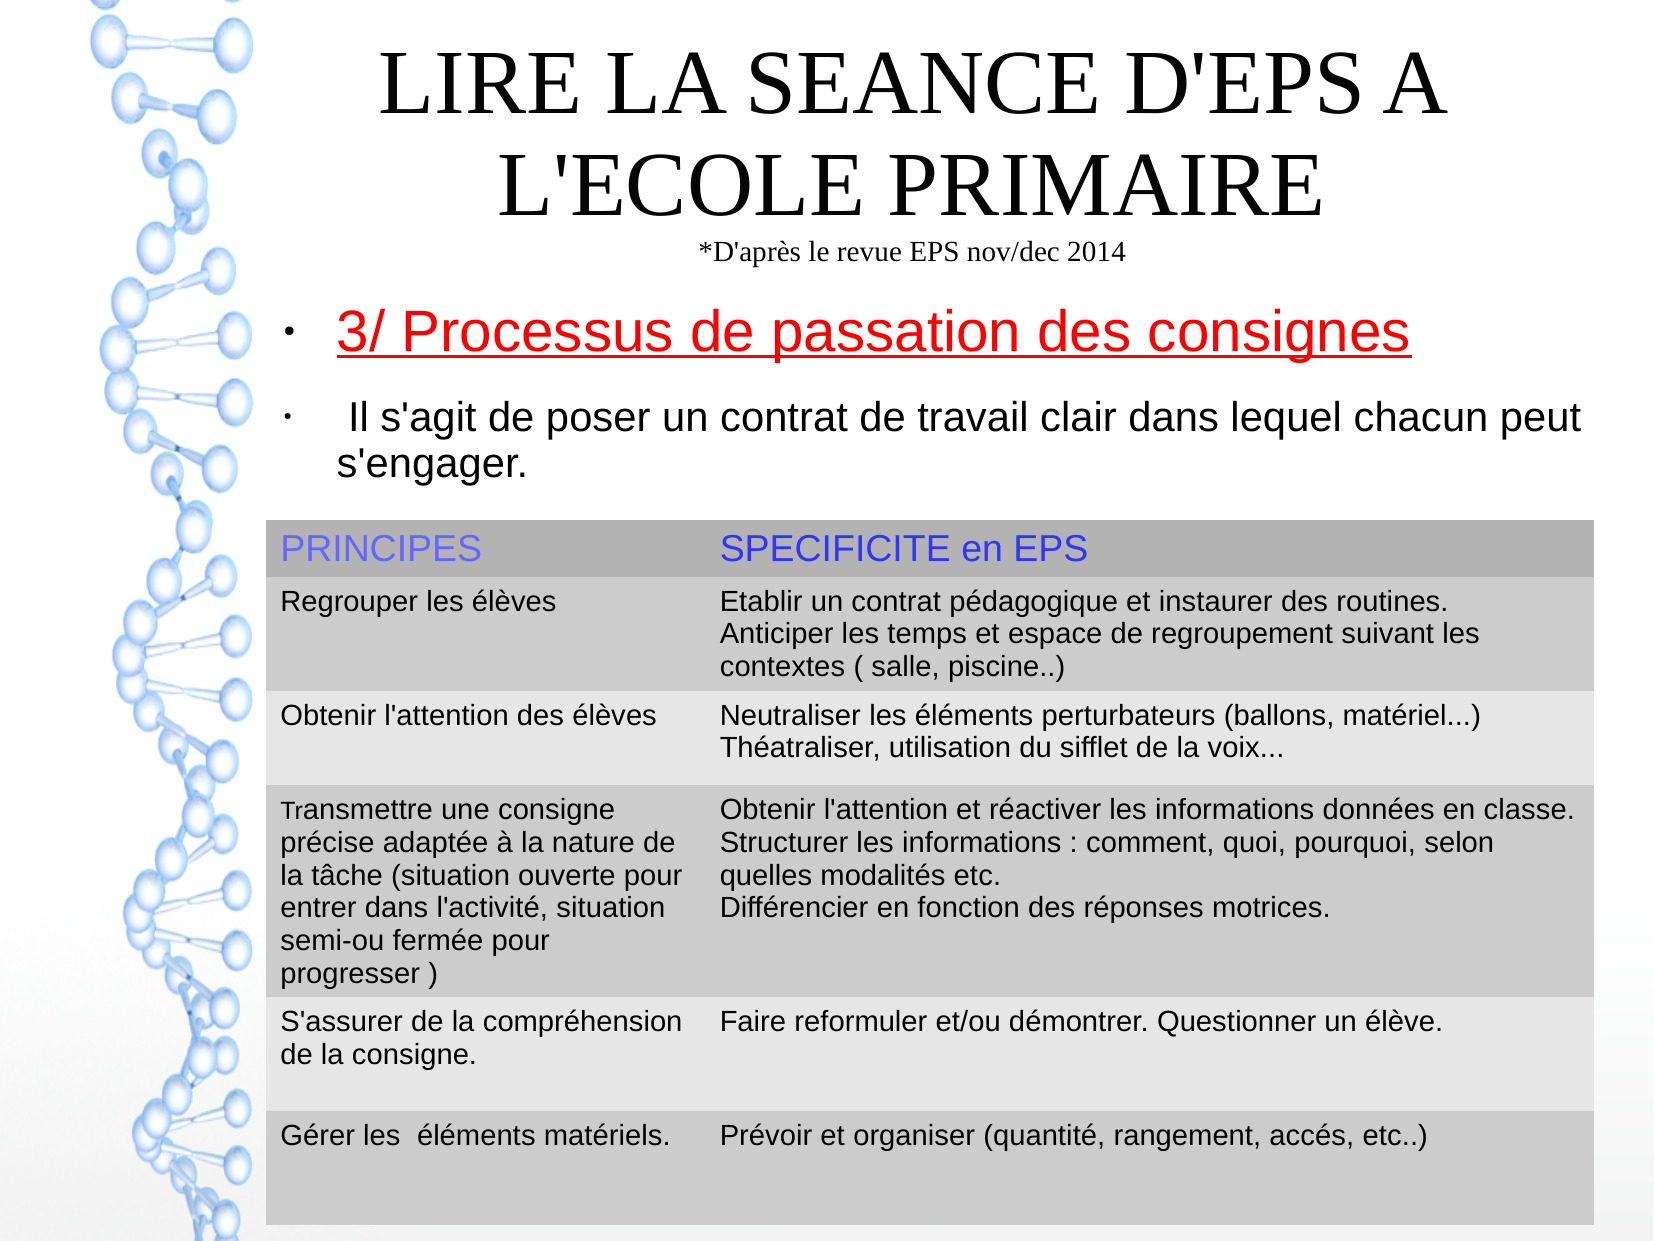

# LIRE LA SEANCE D'EPS A L'ECOLE PRIMAIRE *D'après le revue EPS nov/dec 2014
3/ Processus de passation des consignes
 Il s'agit de poser un contrat de travail clair dans lequel chacun peut s'engager.
| PRINCIPES | SPECIFICITE en EPS |
| --- | --- |
| Regrouper les élèves | Etablir un contrat pédagogique et instaurer des routines. Anticiper les temps et espace de regroupement suivant les contextes ( salle, piscine..) |
| Obtenir l'attention des élèves | Neutraliser les éléments perturbateurs (ballons, matériel...) Théatraliser, utilisation du sifflet de la voix... |
| Transmettre une consigne précise adaptée à la nature de la tâche (situation ouverte pour entrer dans l'activité, situation semi-ou fermée pour progresser ) | Obtenir l'attention et réactiver les informations données en classe. Structurer les informations : comment, quoi, pourquoi, selon quelles modalités etc. Différencier en fonction des réponses motrices. |
| S'assurer de la compréhension de la consigne. | Faire reformuler et/ou démontrer. Questionner un élève. |
| Gérer les éléments matériels. | Prévoir et organiser (quantité, rangement, accés, etc..) |